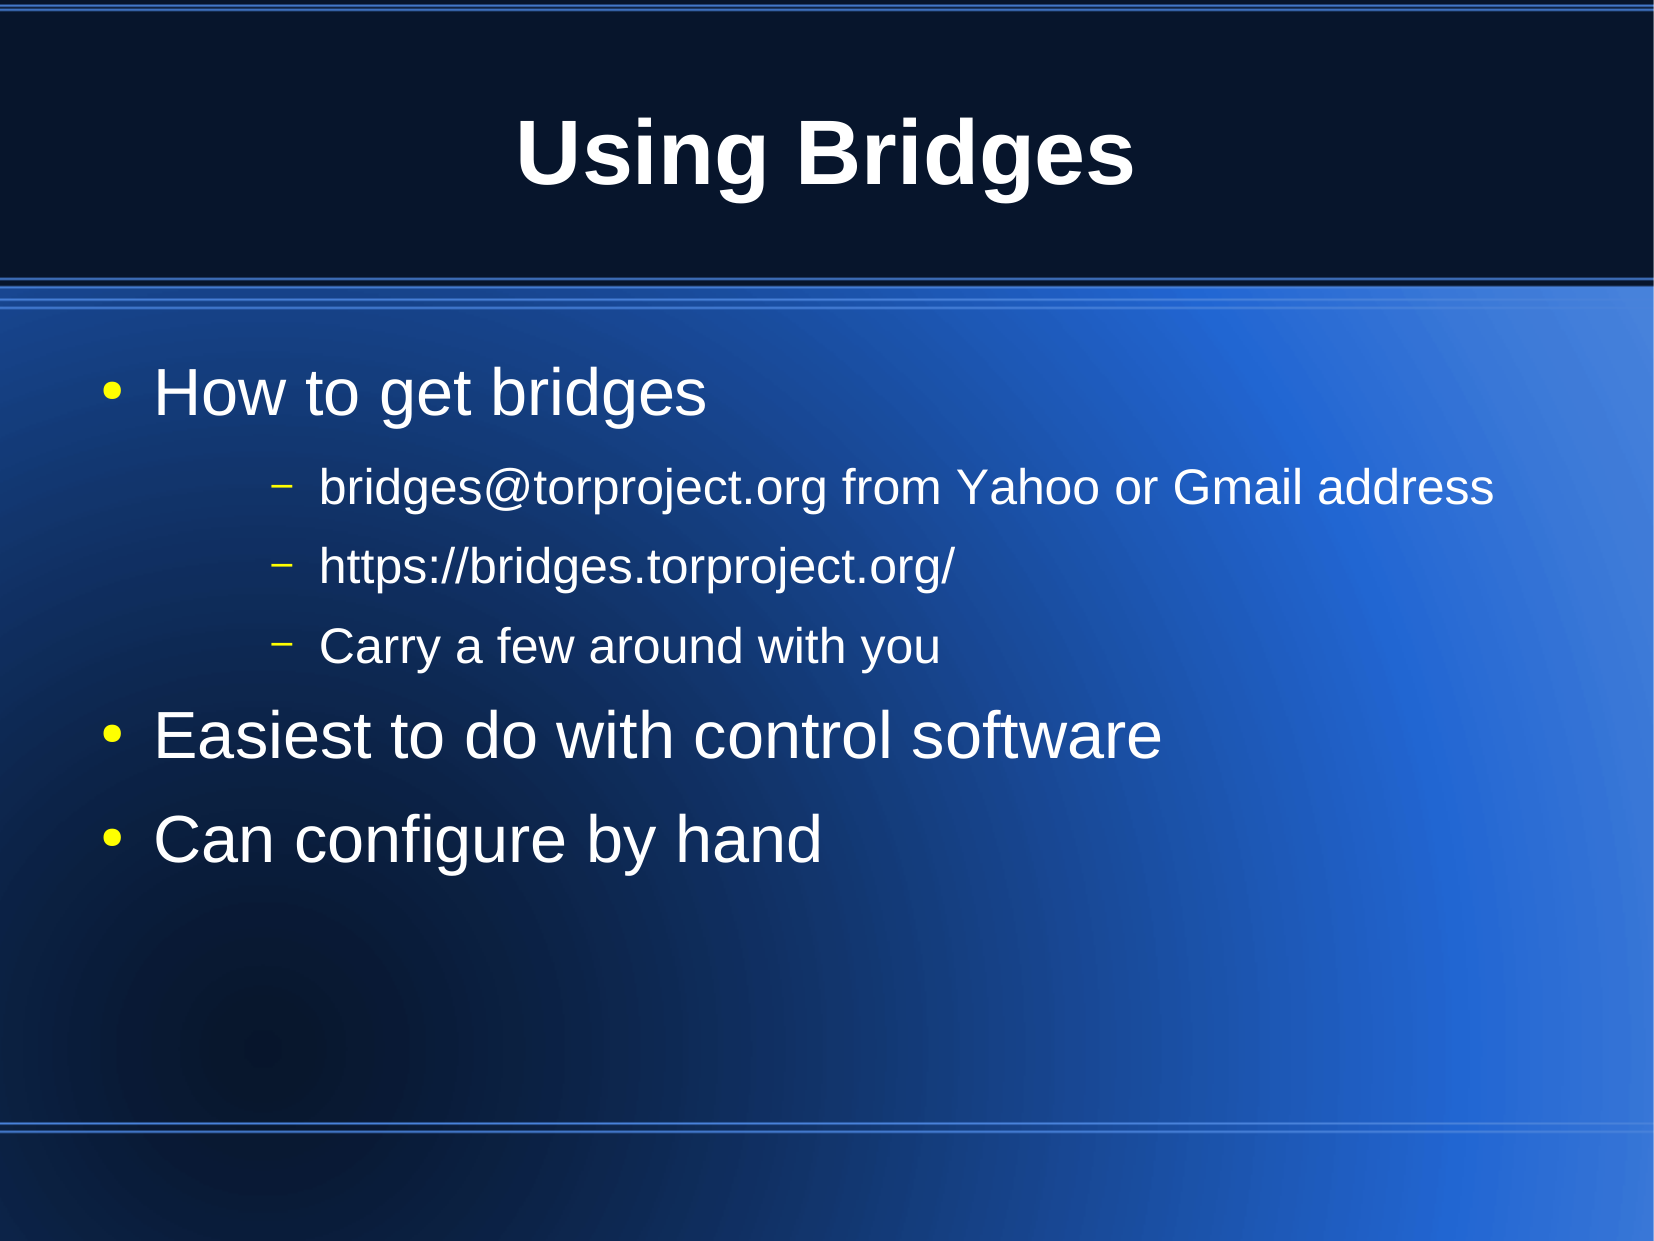

# Using Bridges
How to get bridges
bridges@torproject.org from Yahoo or Gmail address
https://bridges.torproject.org/
Carry a few around with you
Easiest to do with control software
Can configure by hand